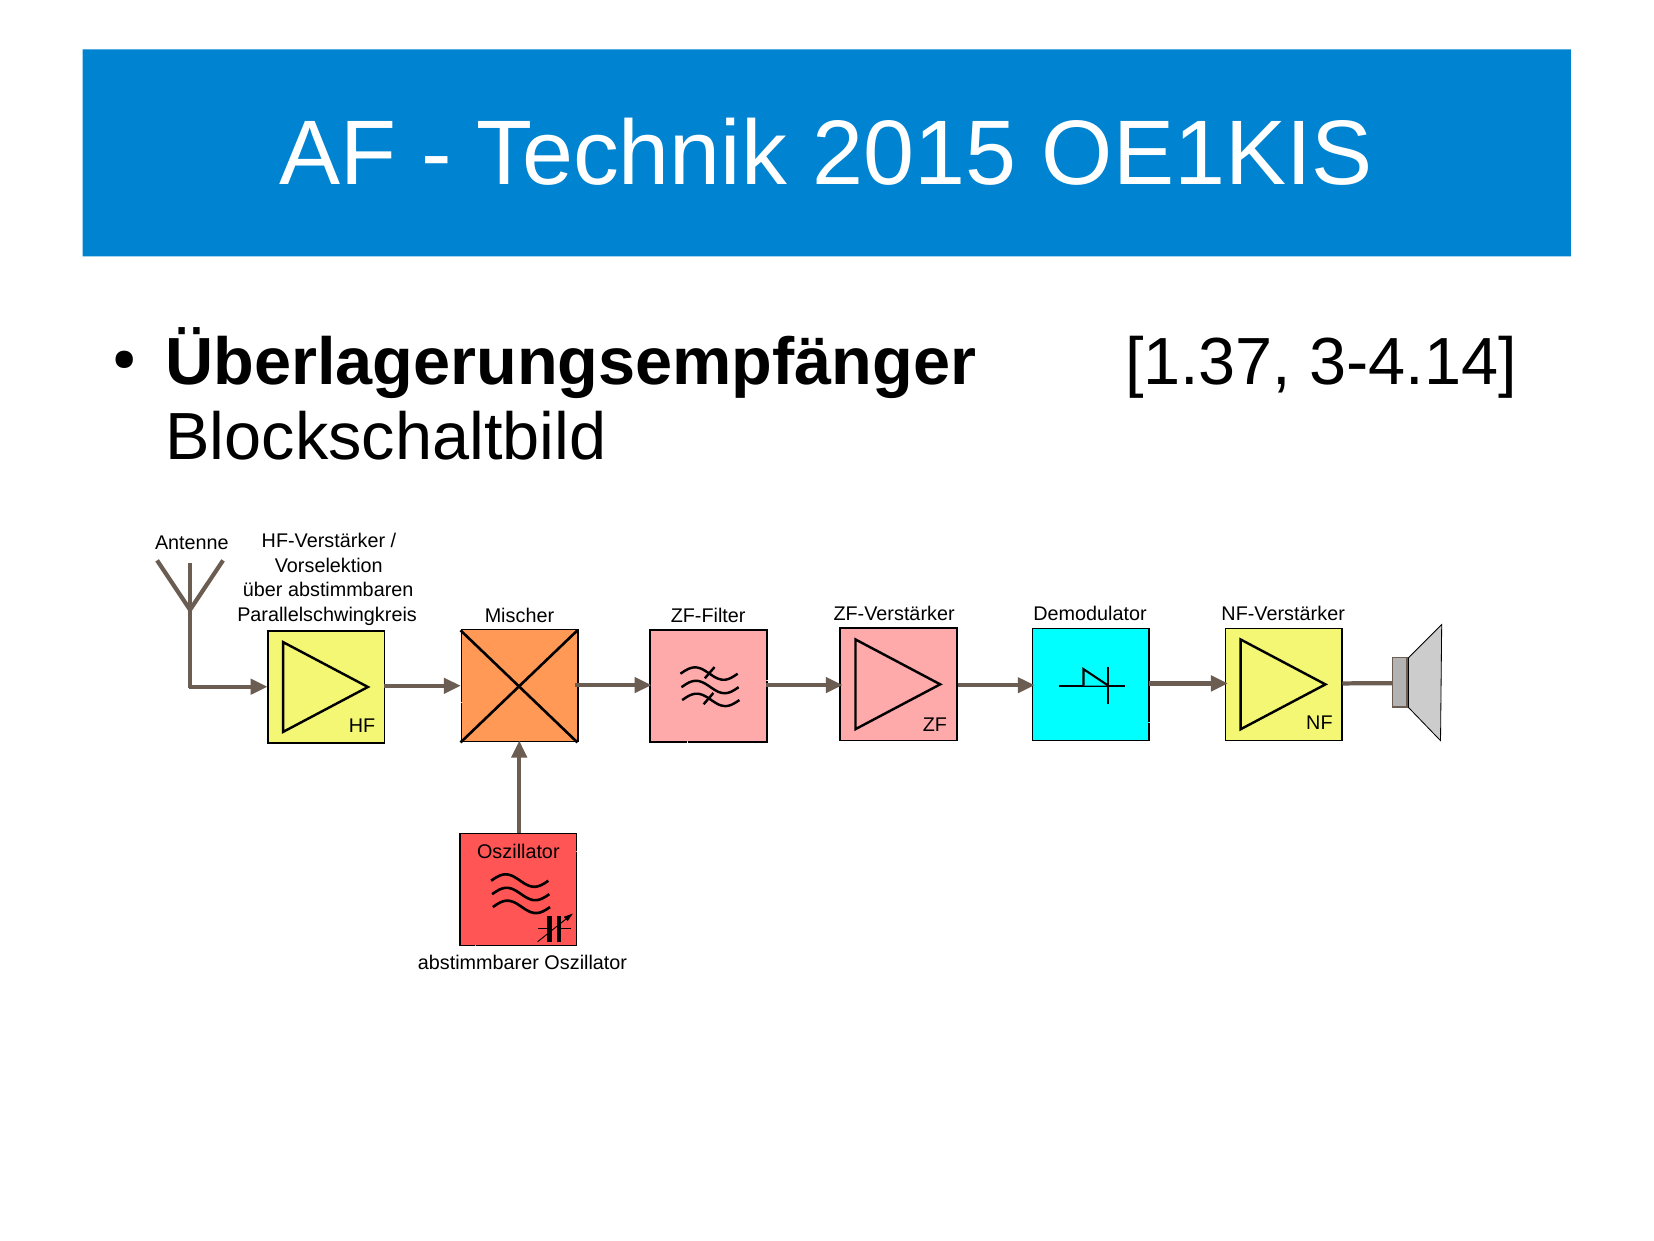

# AF - Technik 2015 OE1KIS
Überlagerungsempfänger			[1.37, 3-4.14]
Blockschaltbild